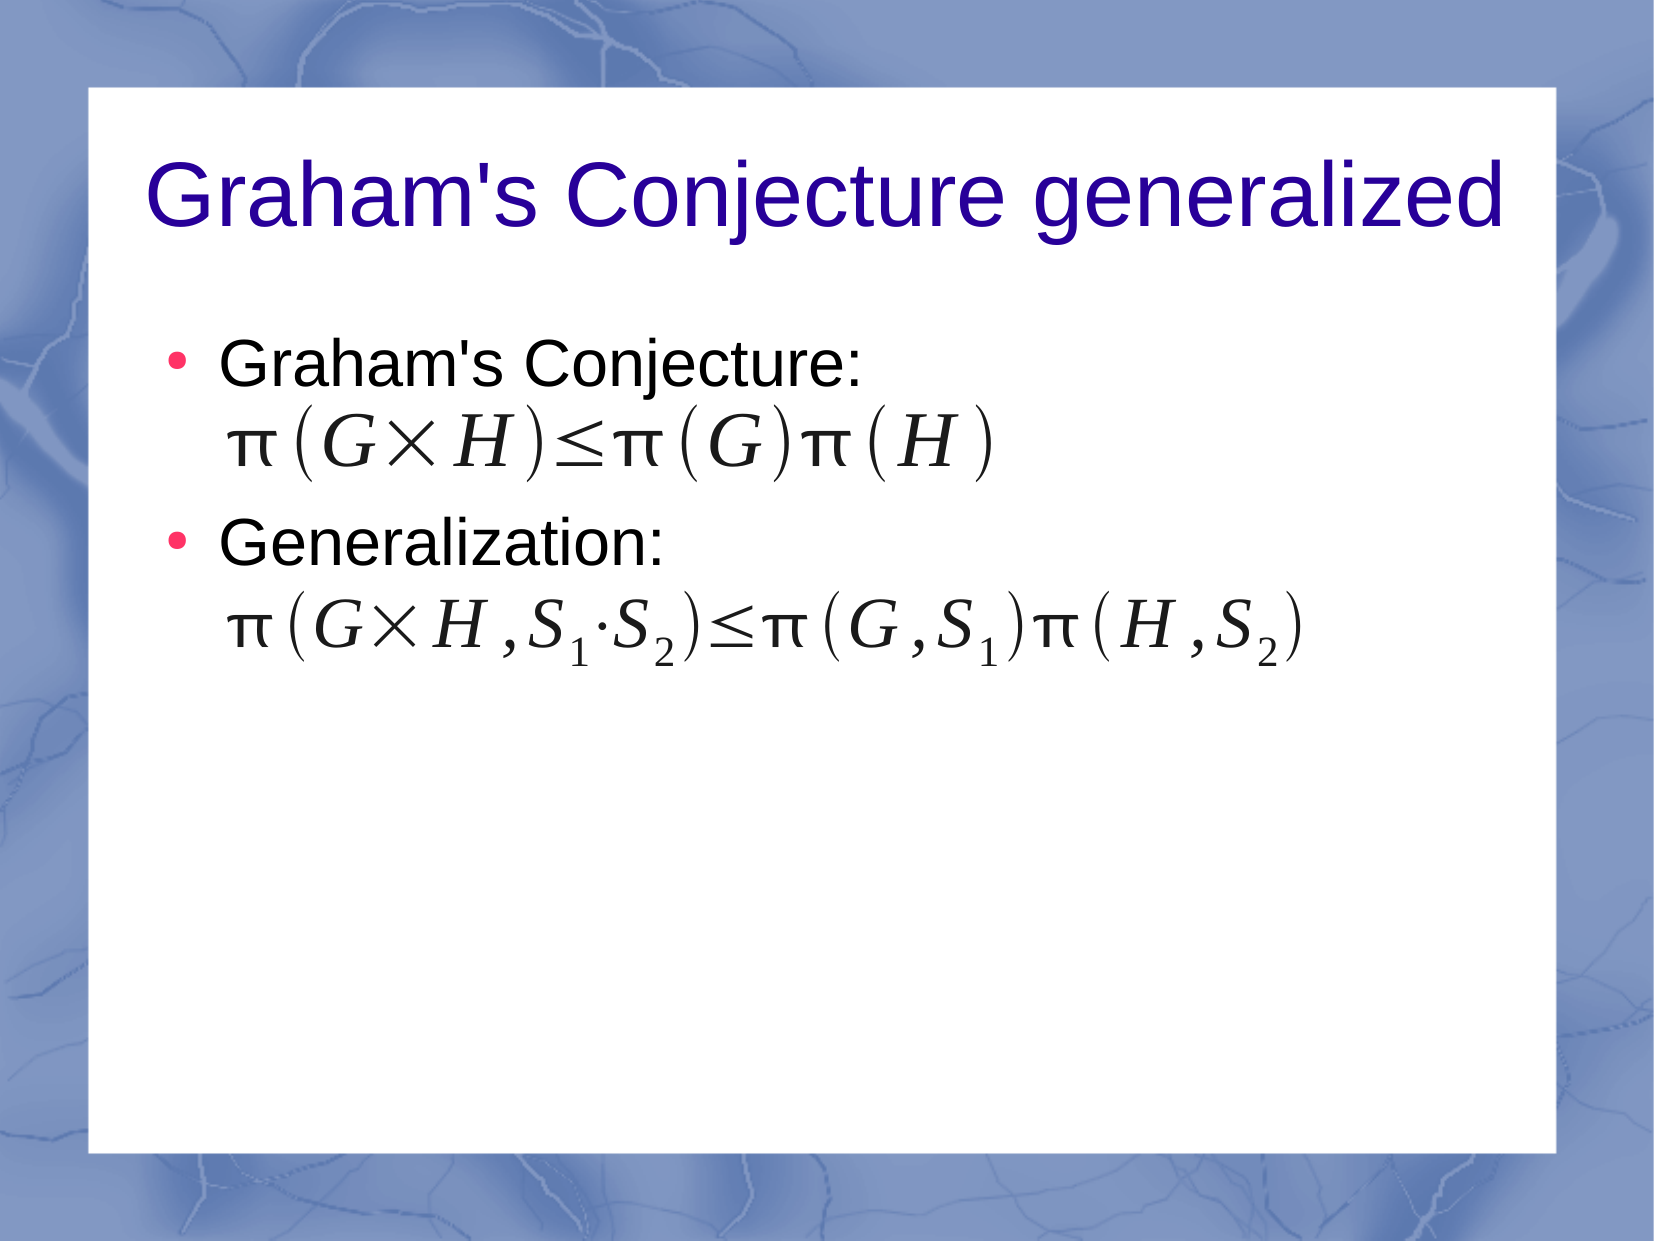

# Graham's Conjecture generalized
Graham's Conjecture:
Generalization: